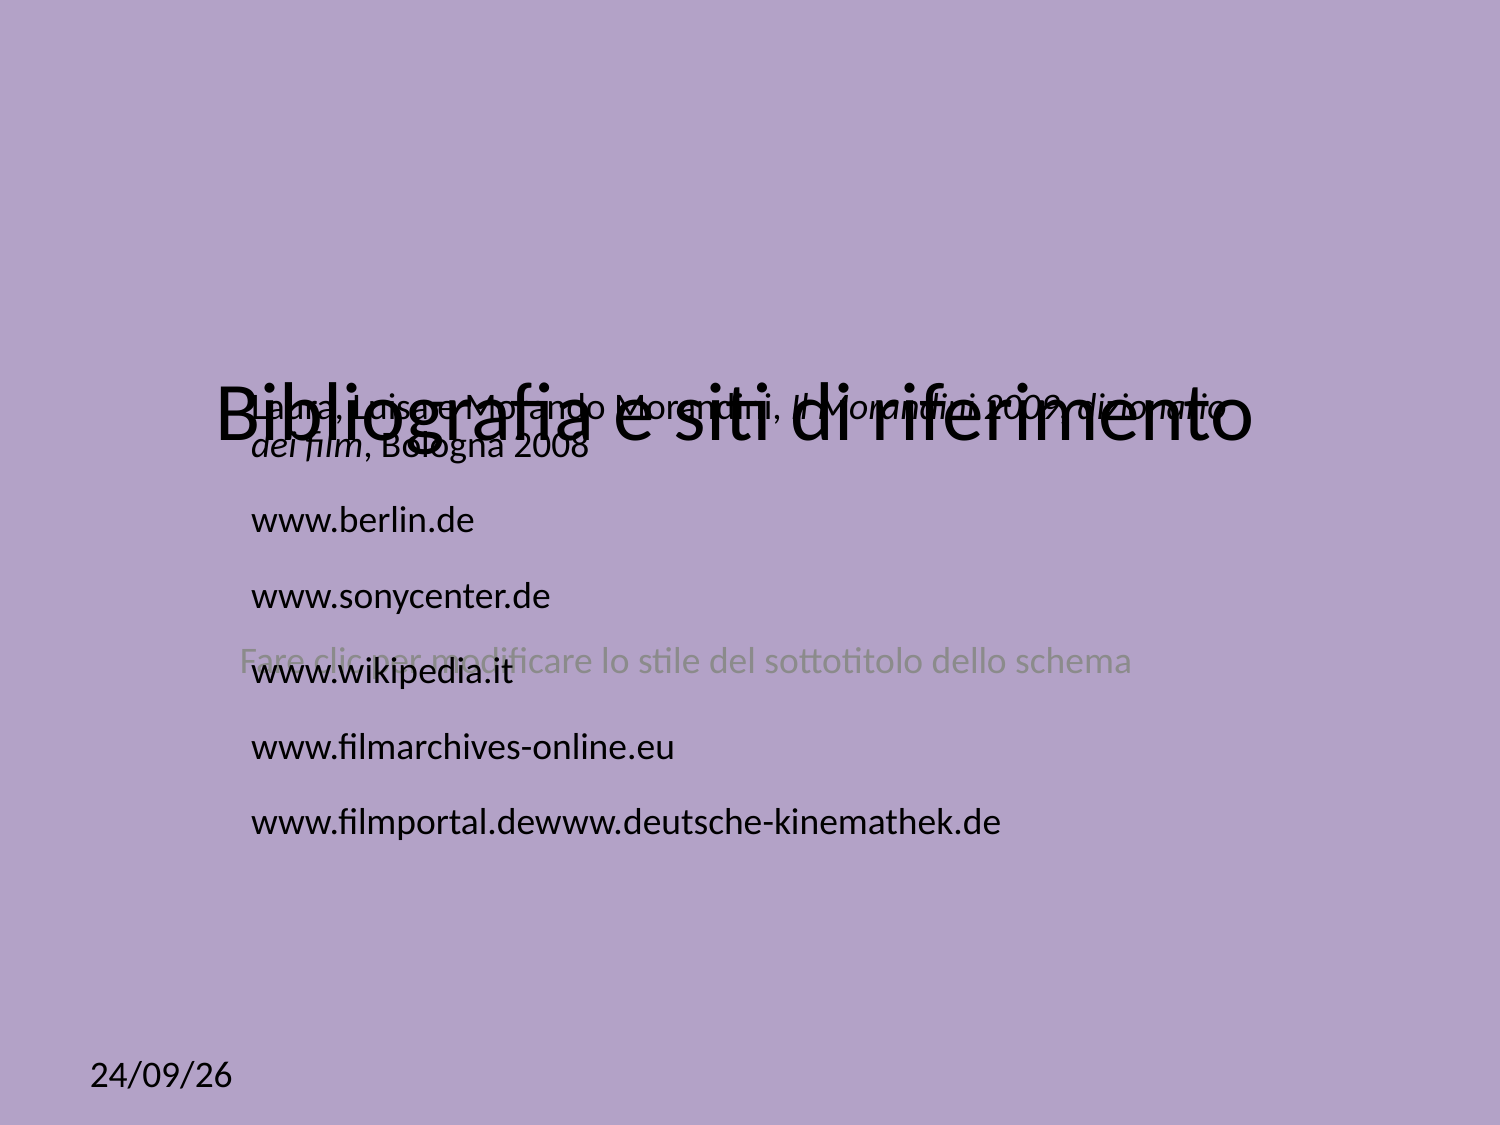

# Bibliografia e siti di riferimento
Laura, Luisa e Morando Morandini, Il Morandini 2009, dizionario dei film, Bologna 2008
www.berlin.de
www.sonycenter.de
www.wikipedia.it
www.filmarchives-online.eu
www.filmportal.dewww.deutsche-kinemathek.de